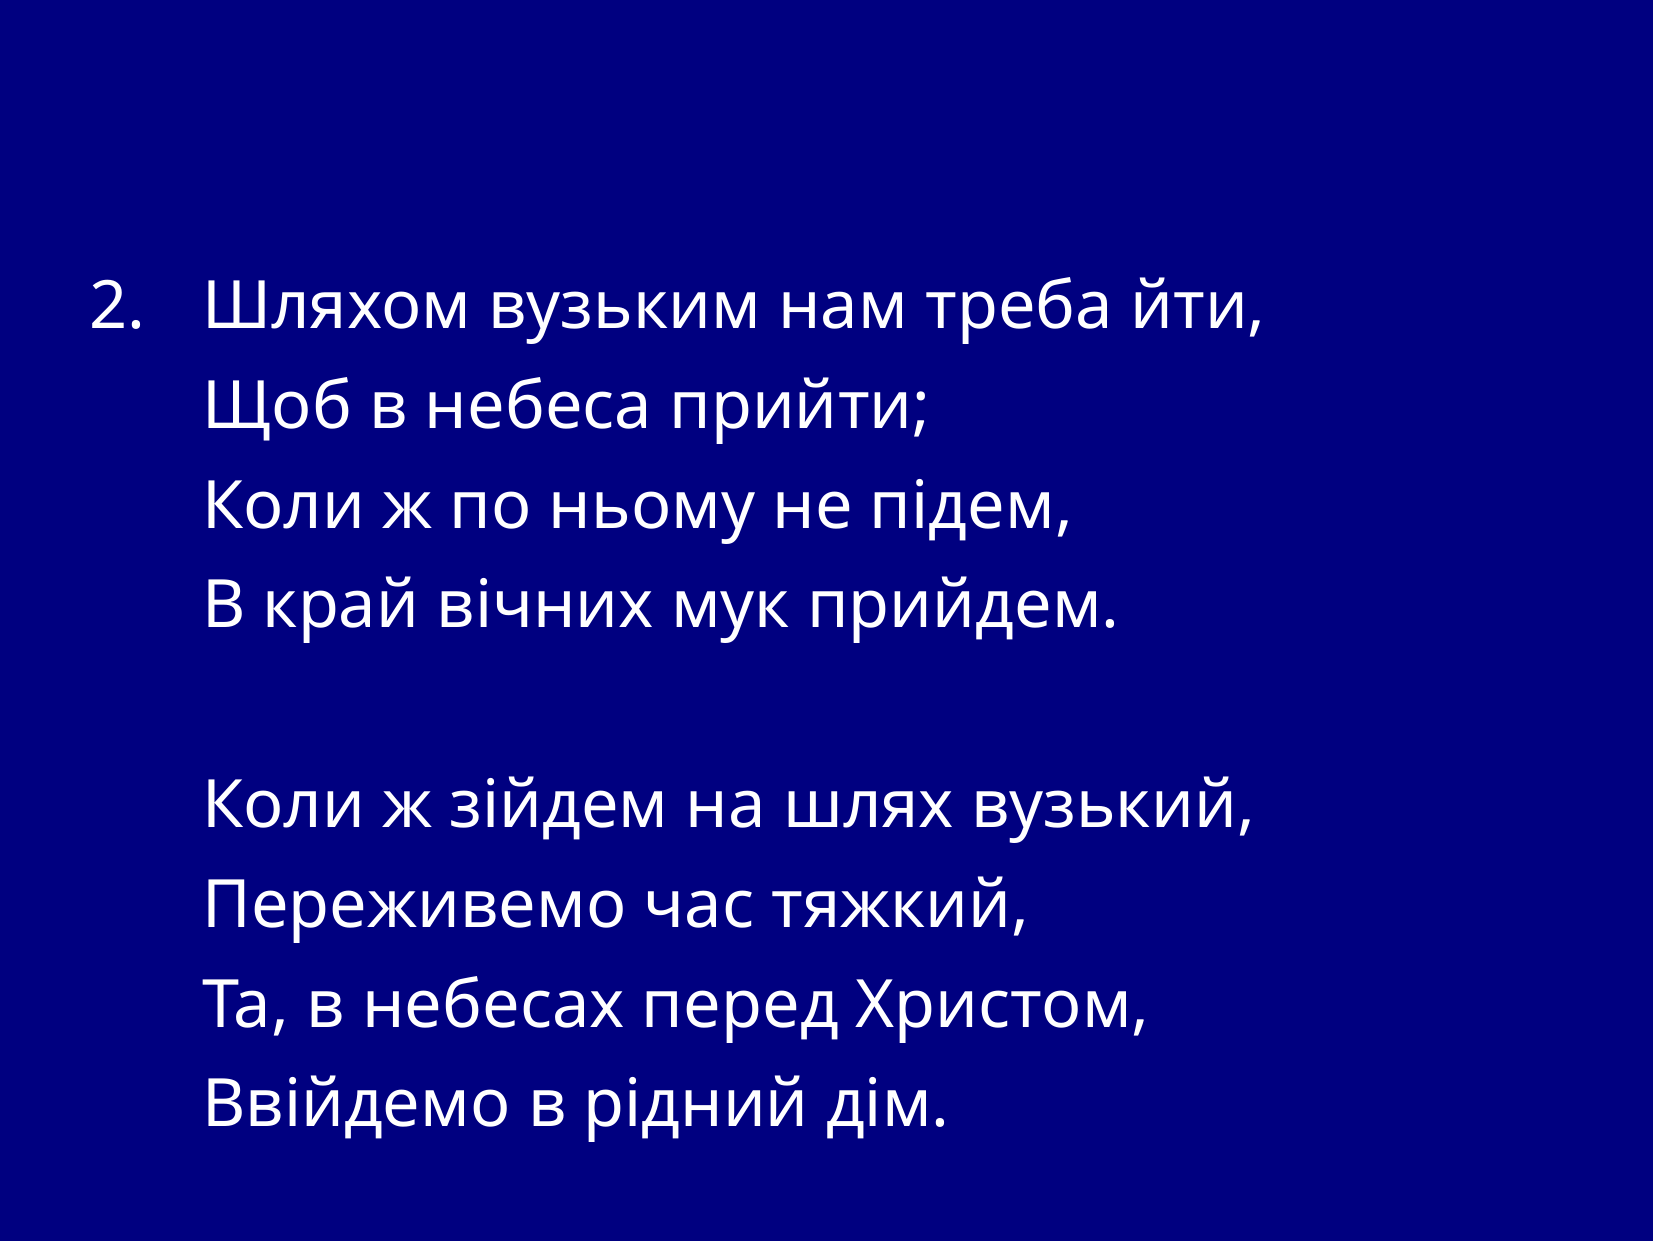

2.	Шляхом вузьким нам треба йти,
	Щоб в небеса прийти;
	Коли ж по ньому не підем,
	В край вічних мук прийдем.
	Коли ж зійдем на шлях вузький,
	Переживемо час тяжкий,
	Та, в небесах перед Христом,
	Ввійдемо в рідний дім.